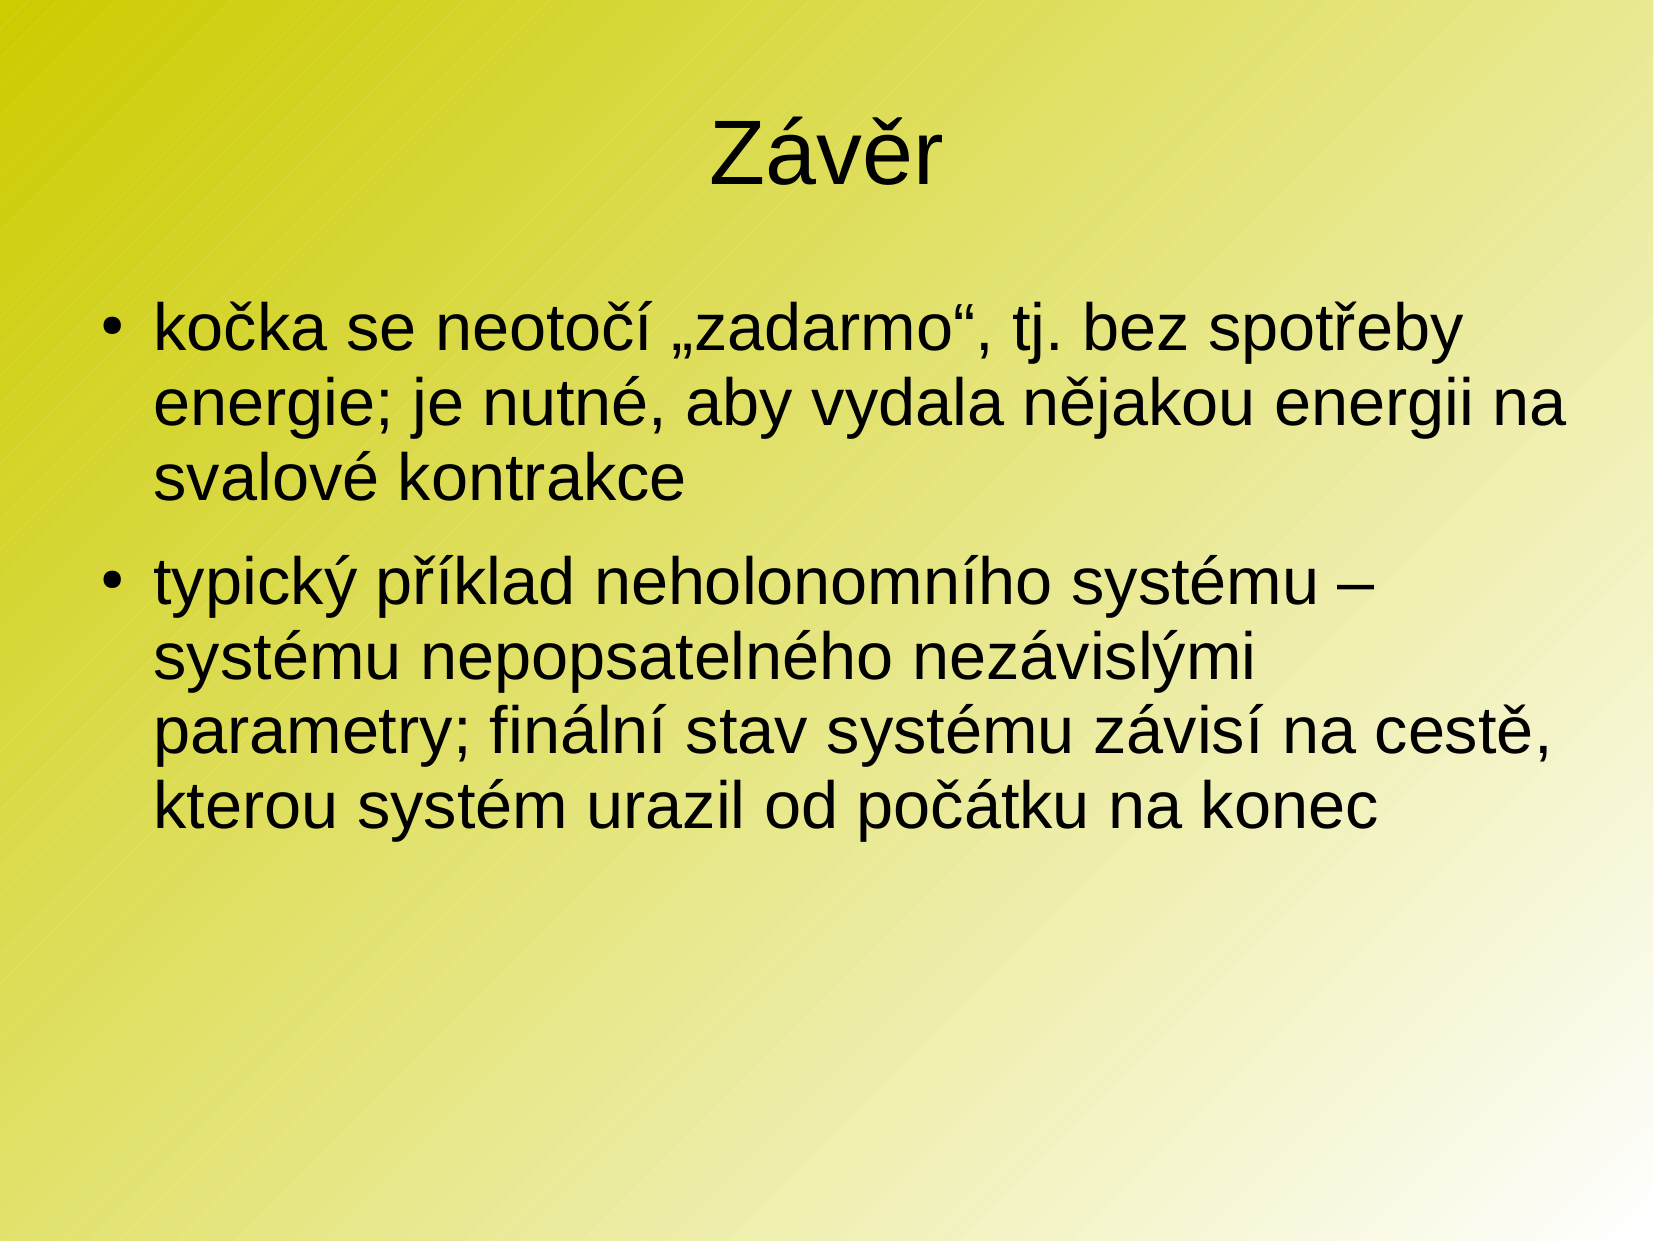

# Závěr
kočka se neotočí „zadarmo“, tj. bez spotřeby energie; je nutné, aby vydala nějakou energii na svalové kontrakce
typický příklad neholonomního systému – systému nepopsatelného nezávislými parametry; finální stav systému závisí na cestě, kterou systém urazil od počátku na konec